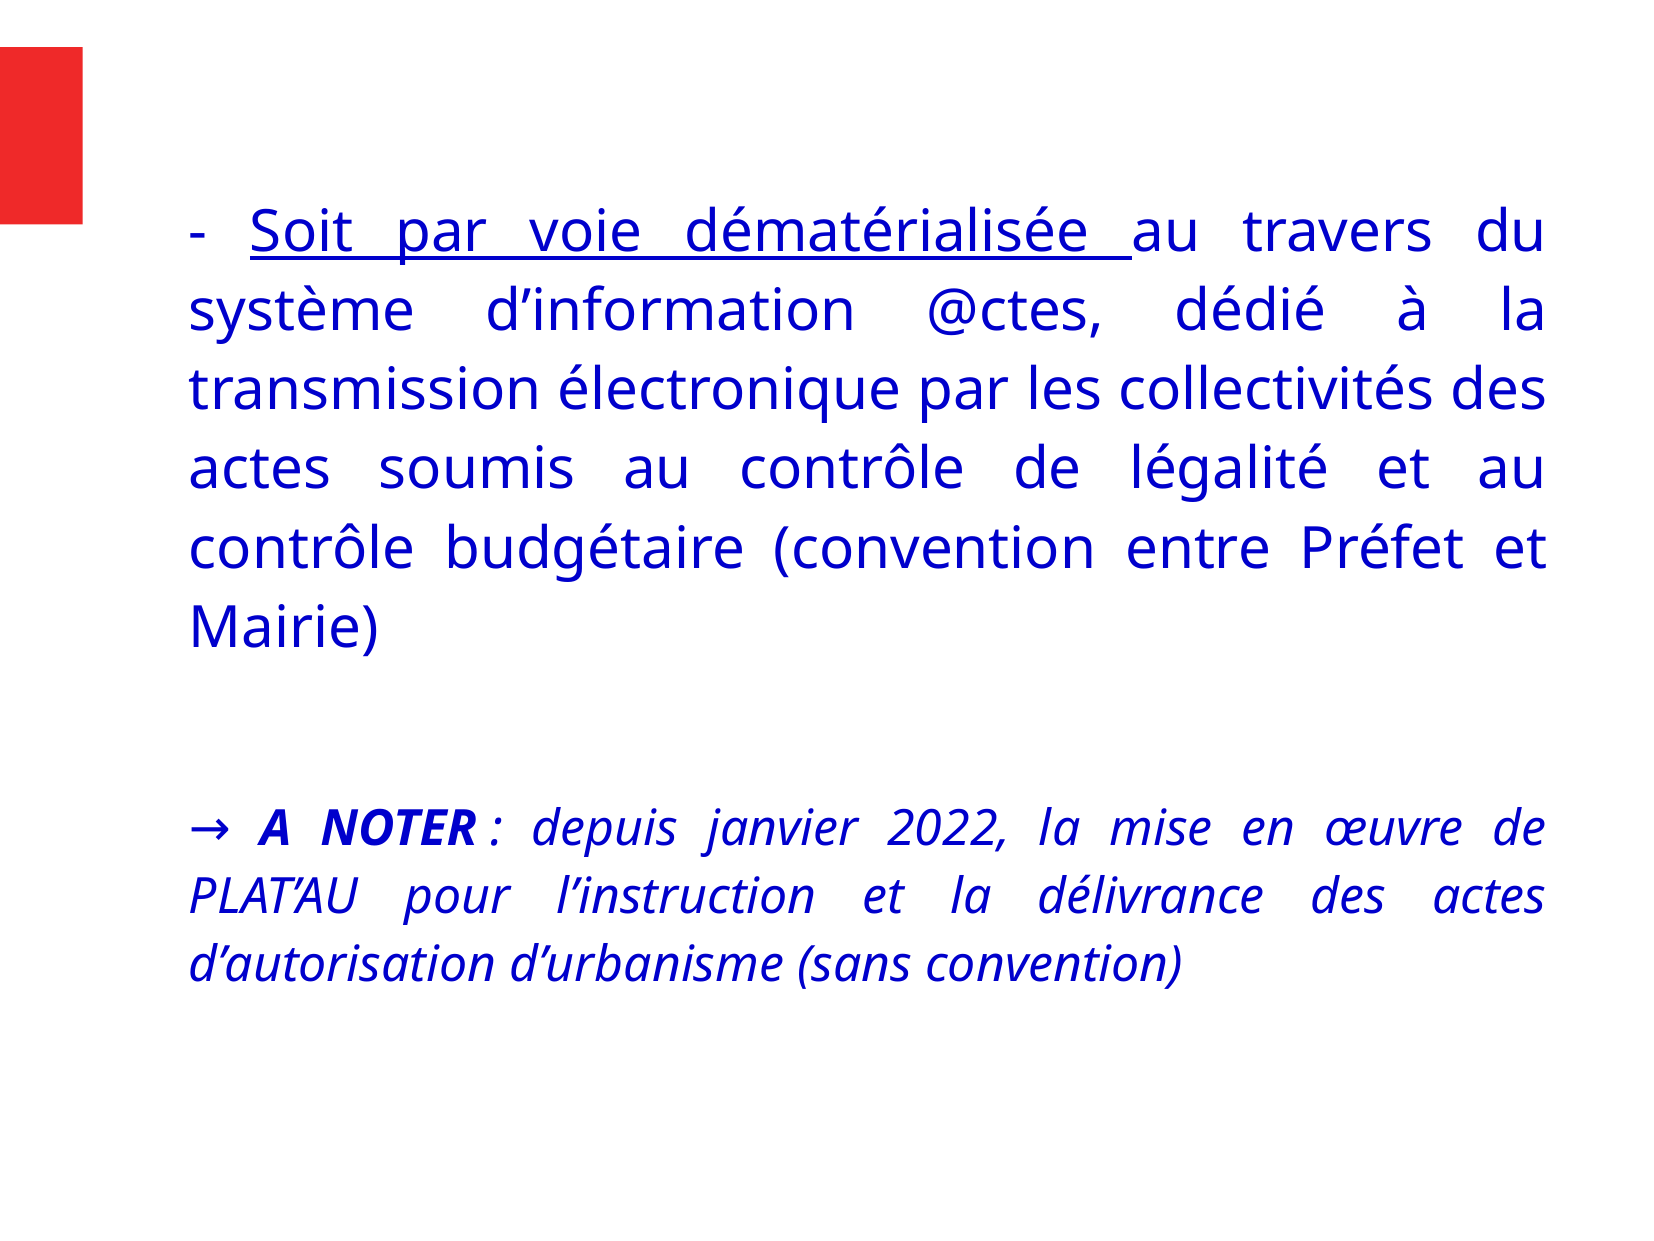

# - Soit par voie dématérialisée au travers du système d’information @ctes, dédié à la transmission électronique par les collectivités des actes soumis au contrôle de légalité et au contrôle budgétaire (convention entre Préfet et Mairie)
→ A NOTER : depuis janvier 2022, la mise en œuvre de PLAT’AU pour l’instruction et la délivrance des actes d’autorisation d’urbanisme (sans convention)